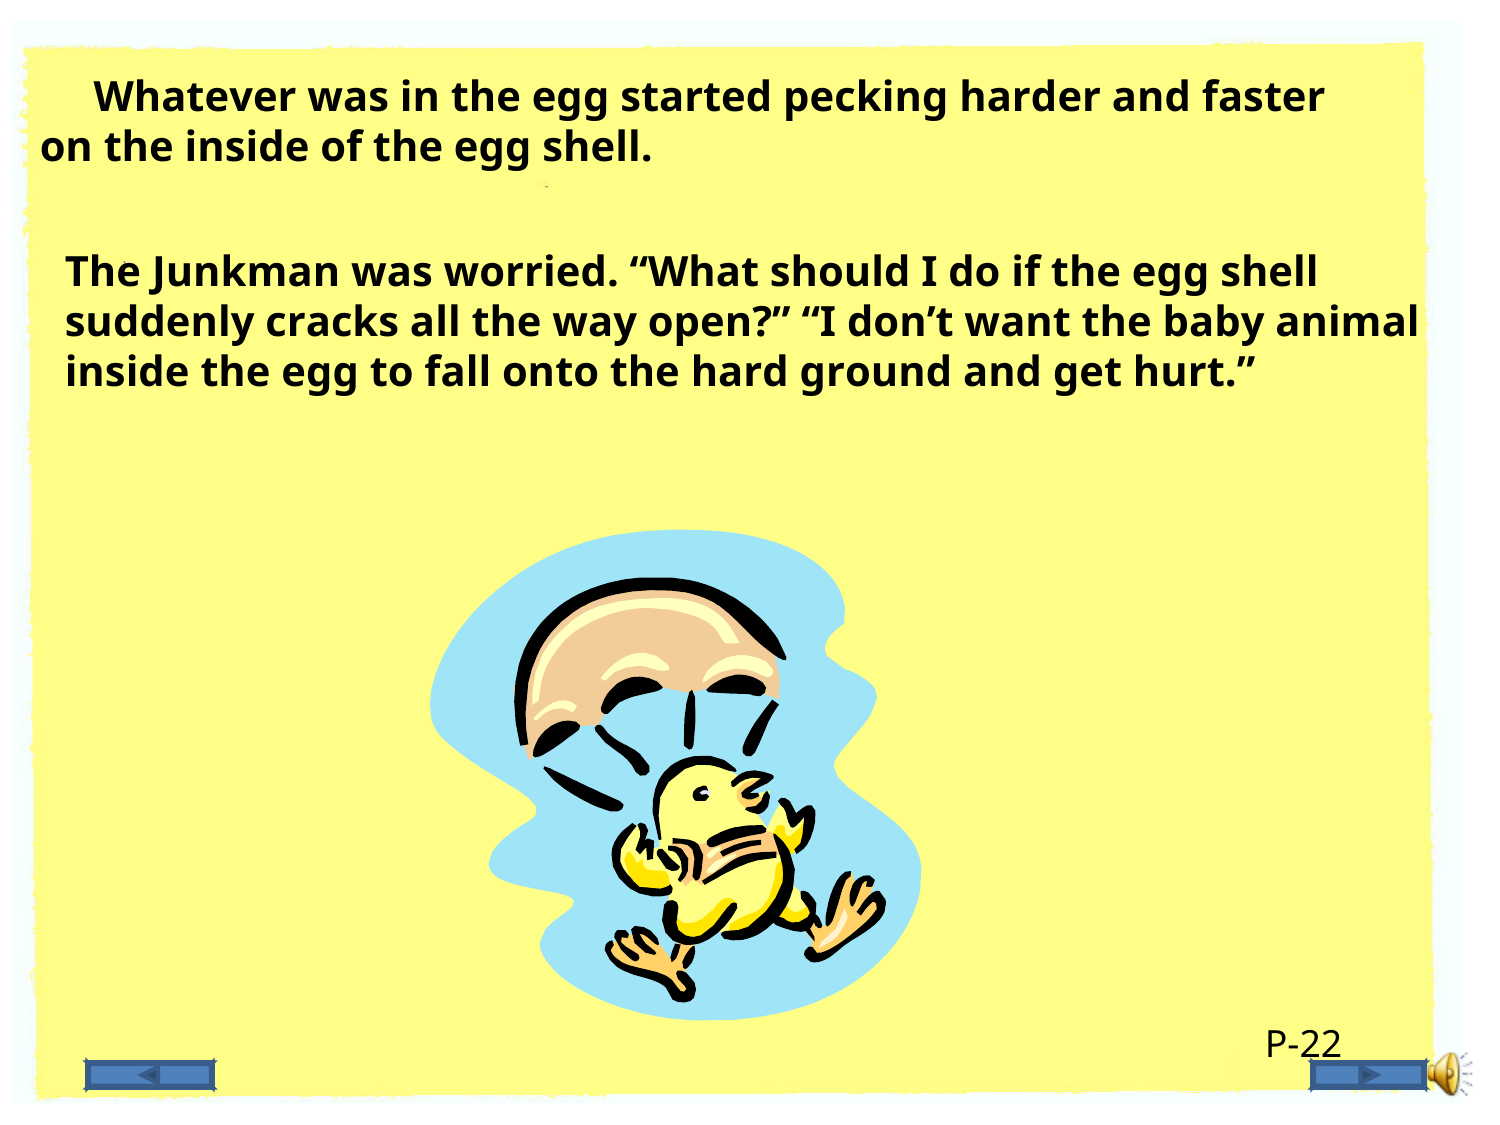

Whatever was in the egg started pecking harder and faster on the inside of the egg shell.
The Junkman was worried. “What should I do if the egg shell suddenly cracks all the way open?” “I don’t want the baby animal inside the egg to fall onto the hard ground and get hurt.”
P-22